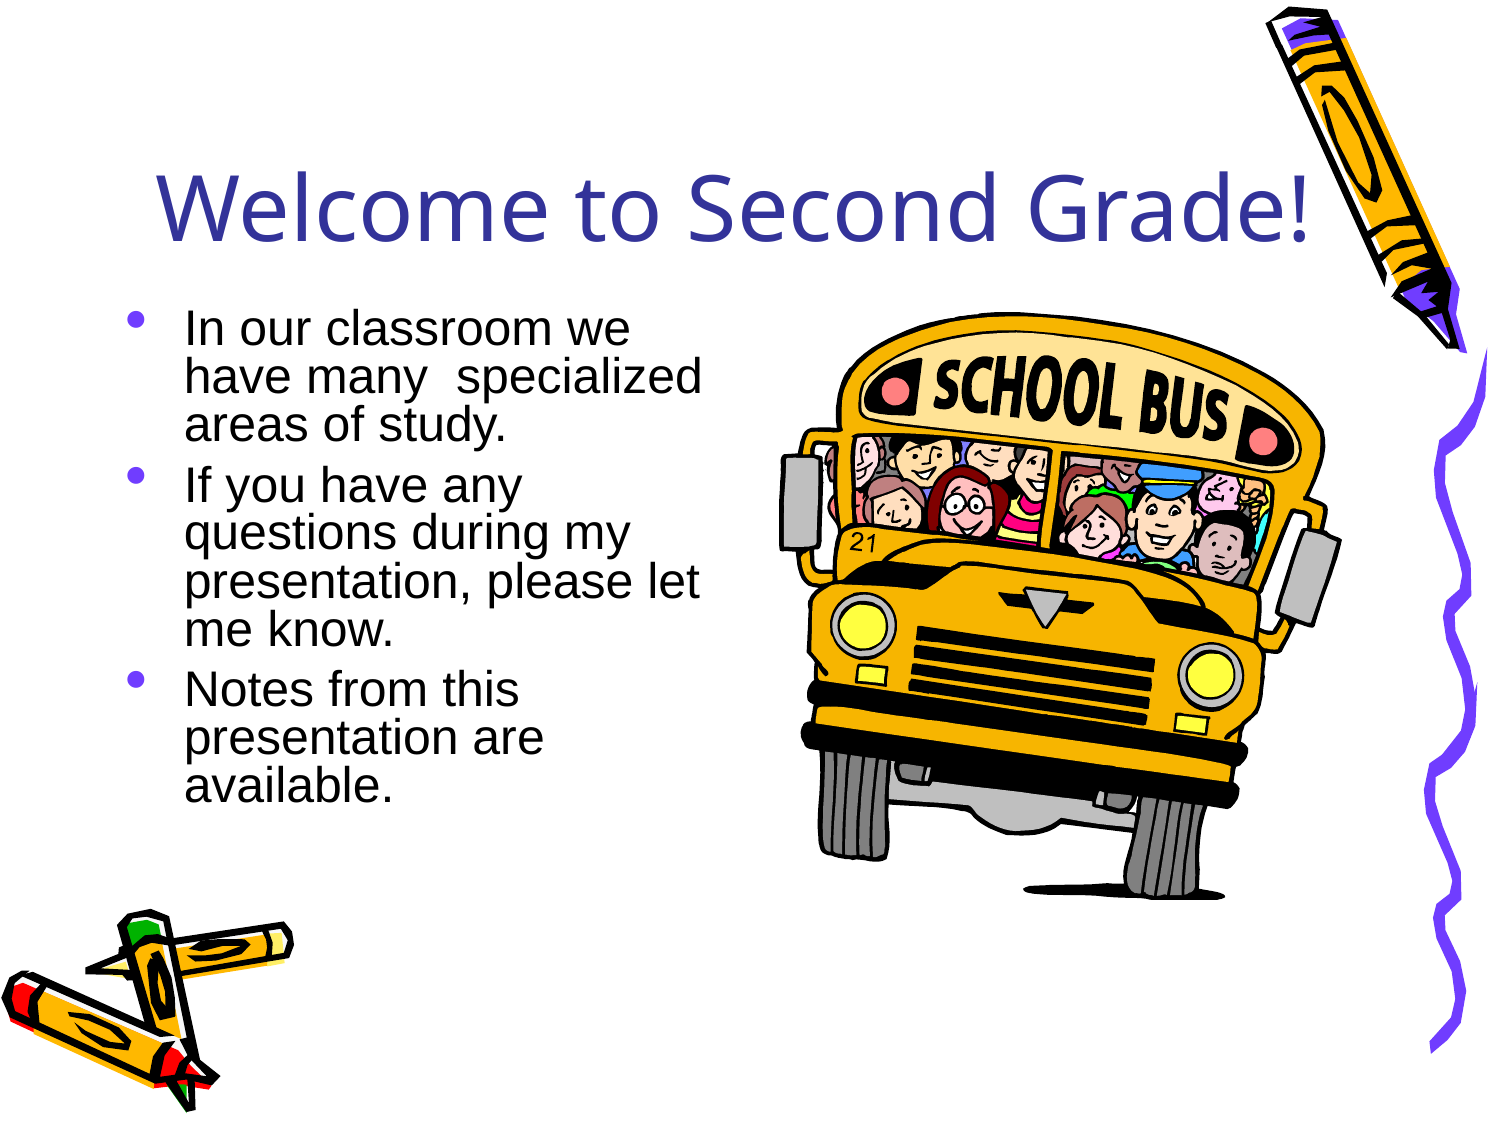

# Welcome to Second Grade!
In our classroom we have many specialized areas of study.
If you have any questions during my presentation, please let me know.
Notes from this presentation are available.